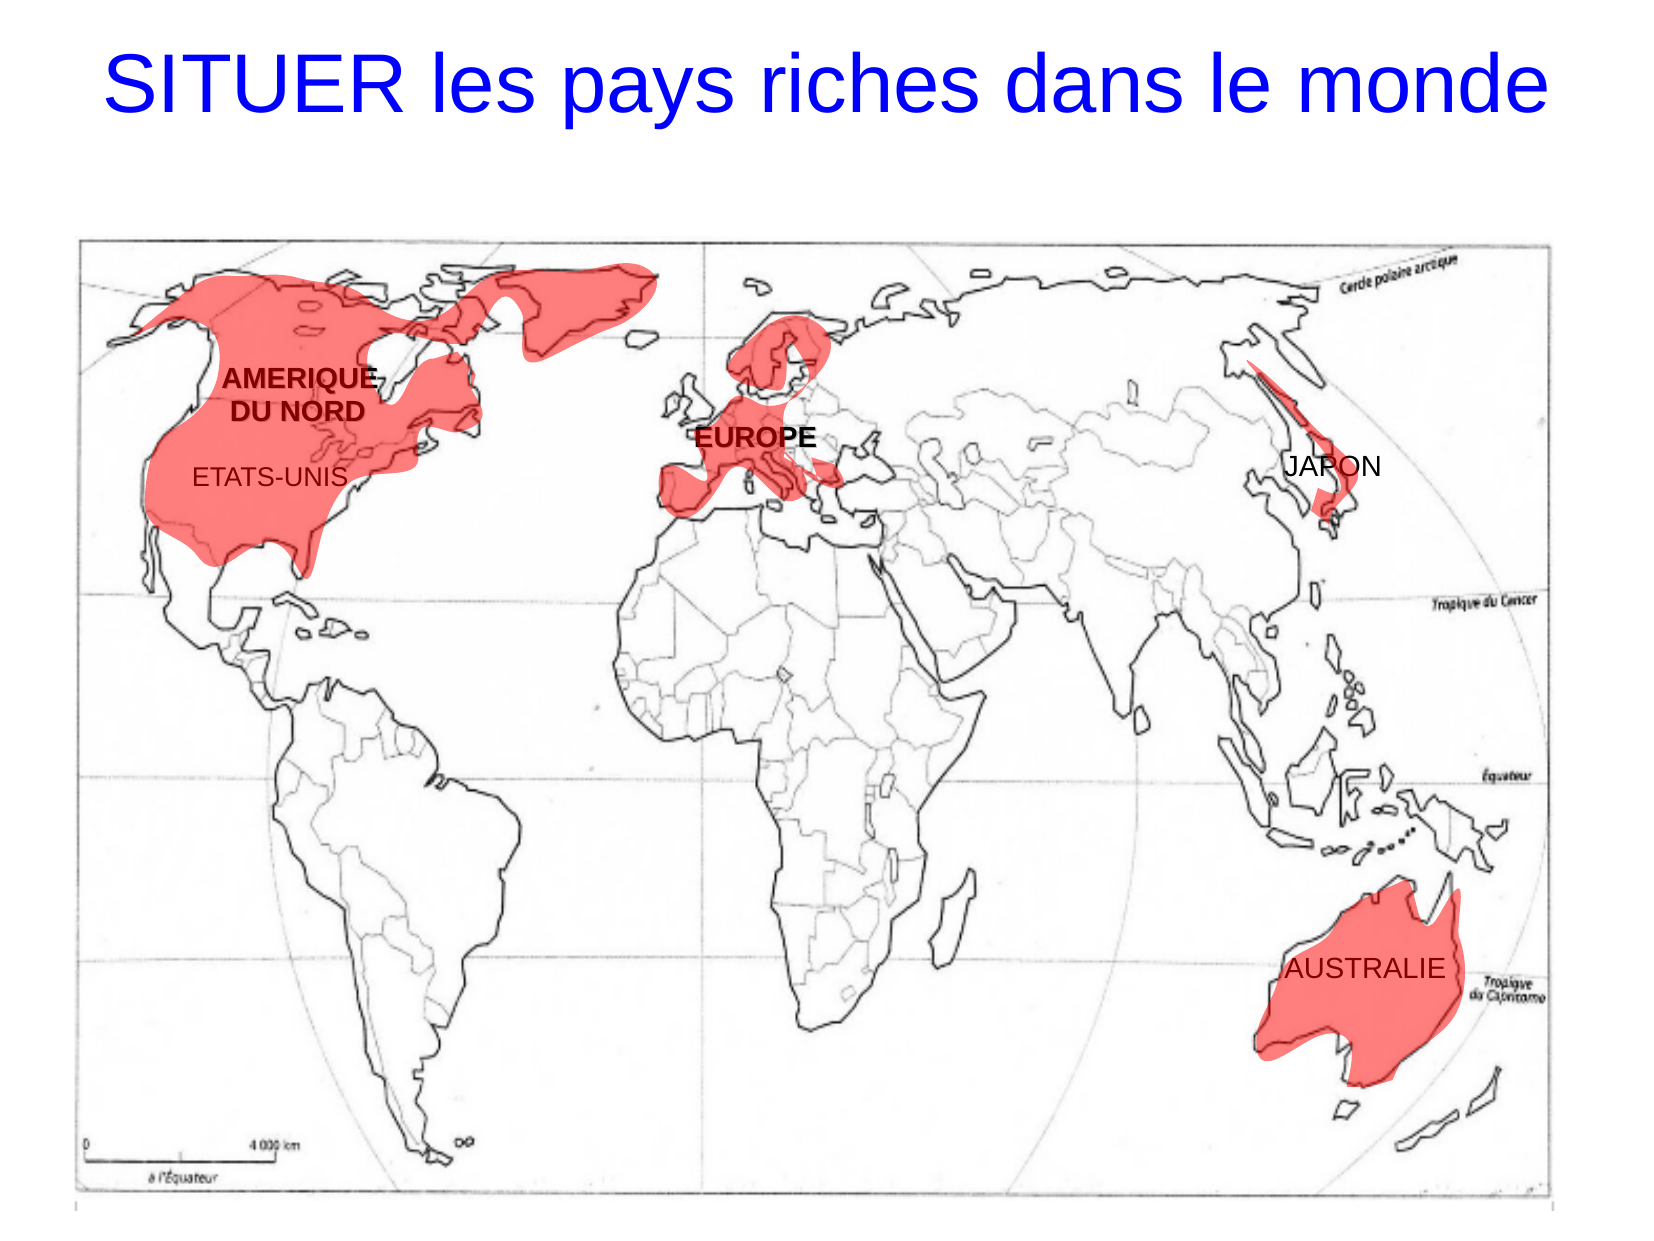

SITUER les pays riches dans le monde
AMERIQUE
 DU NORD
EUROPE
JAPON
ETATS-UNIS
AUSTRALIE